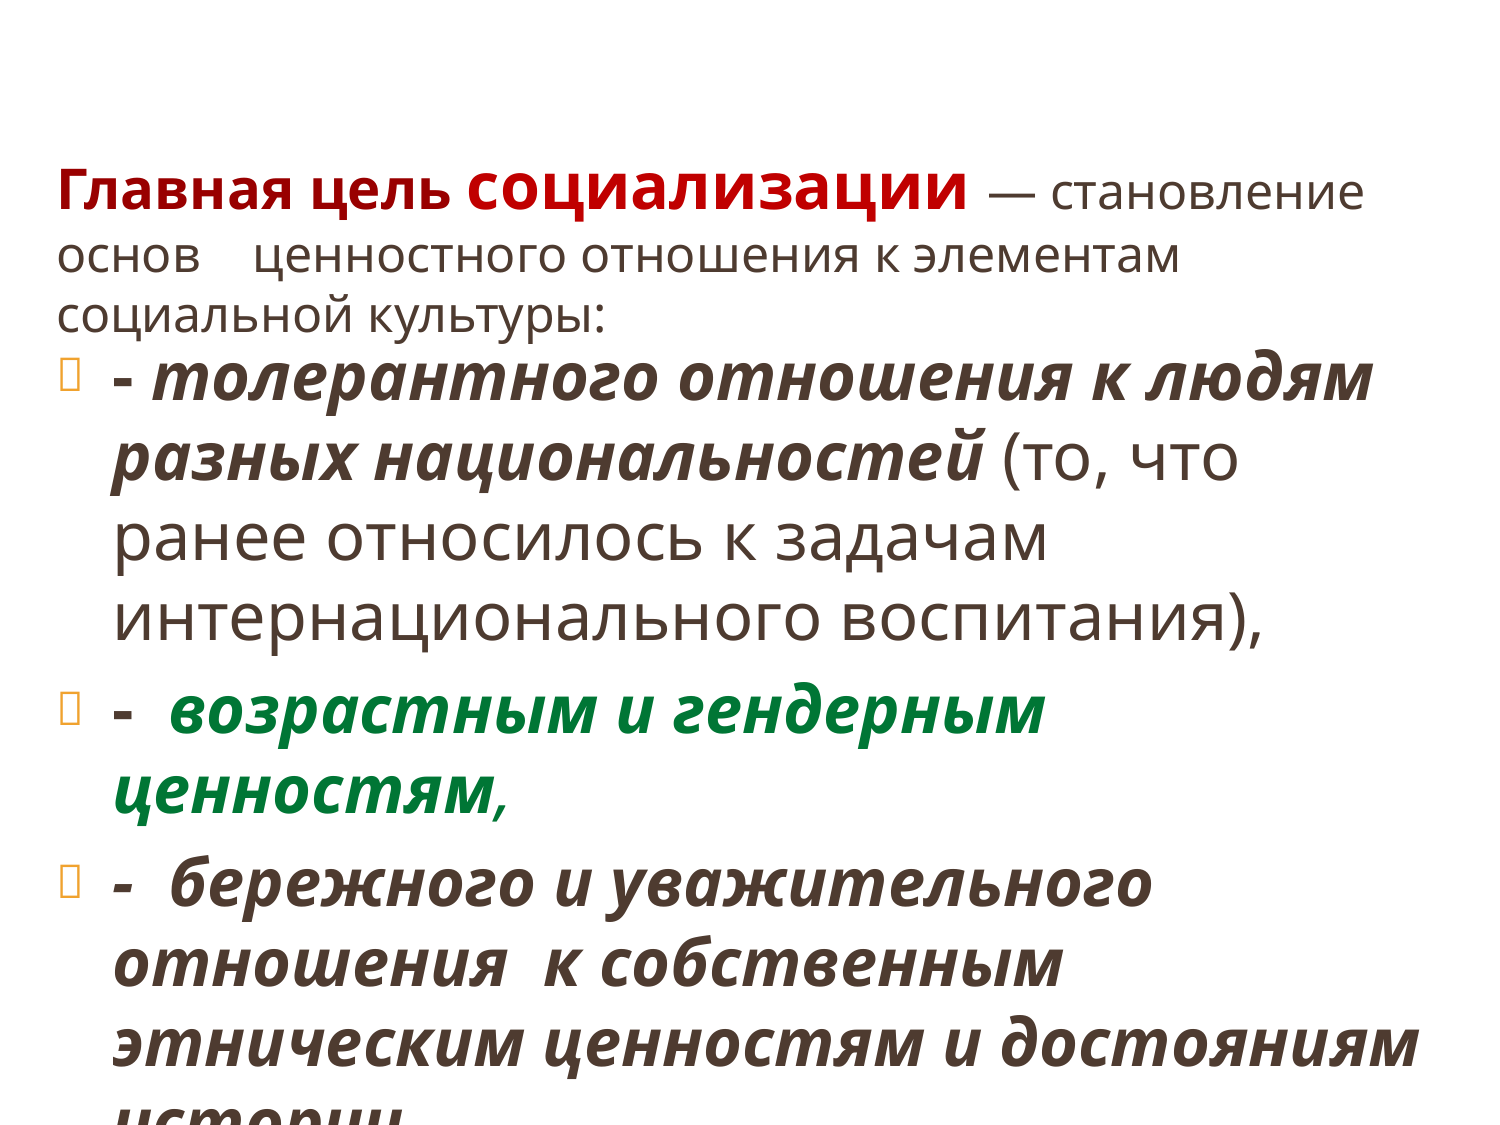

# Главная цель социализации — становление основ ценностного отношения к элементам социальной культуры:
- толерантного отношения к людям разных национальностей (то, что ранее относилось к задачам интернационального воспитания),
- возрастным и гендерным ценностям,
- бережного и уважительного отношения к собственным этническим ценностям и достояниям истории,
- гуманного отношения к людям, природе, окружающему миру.